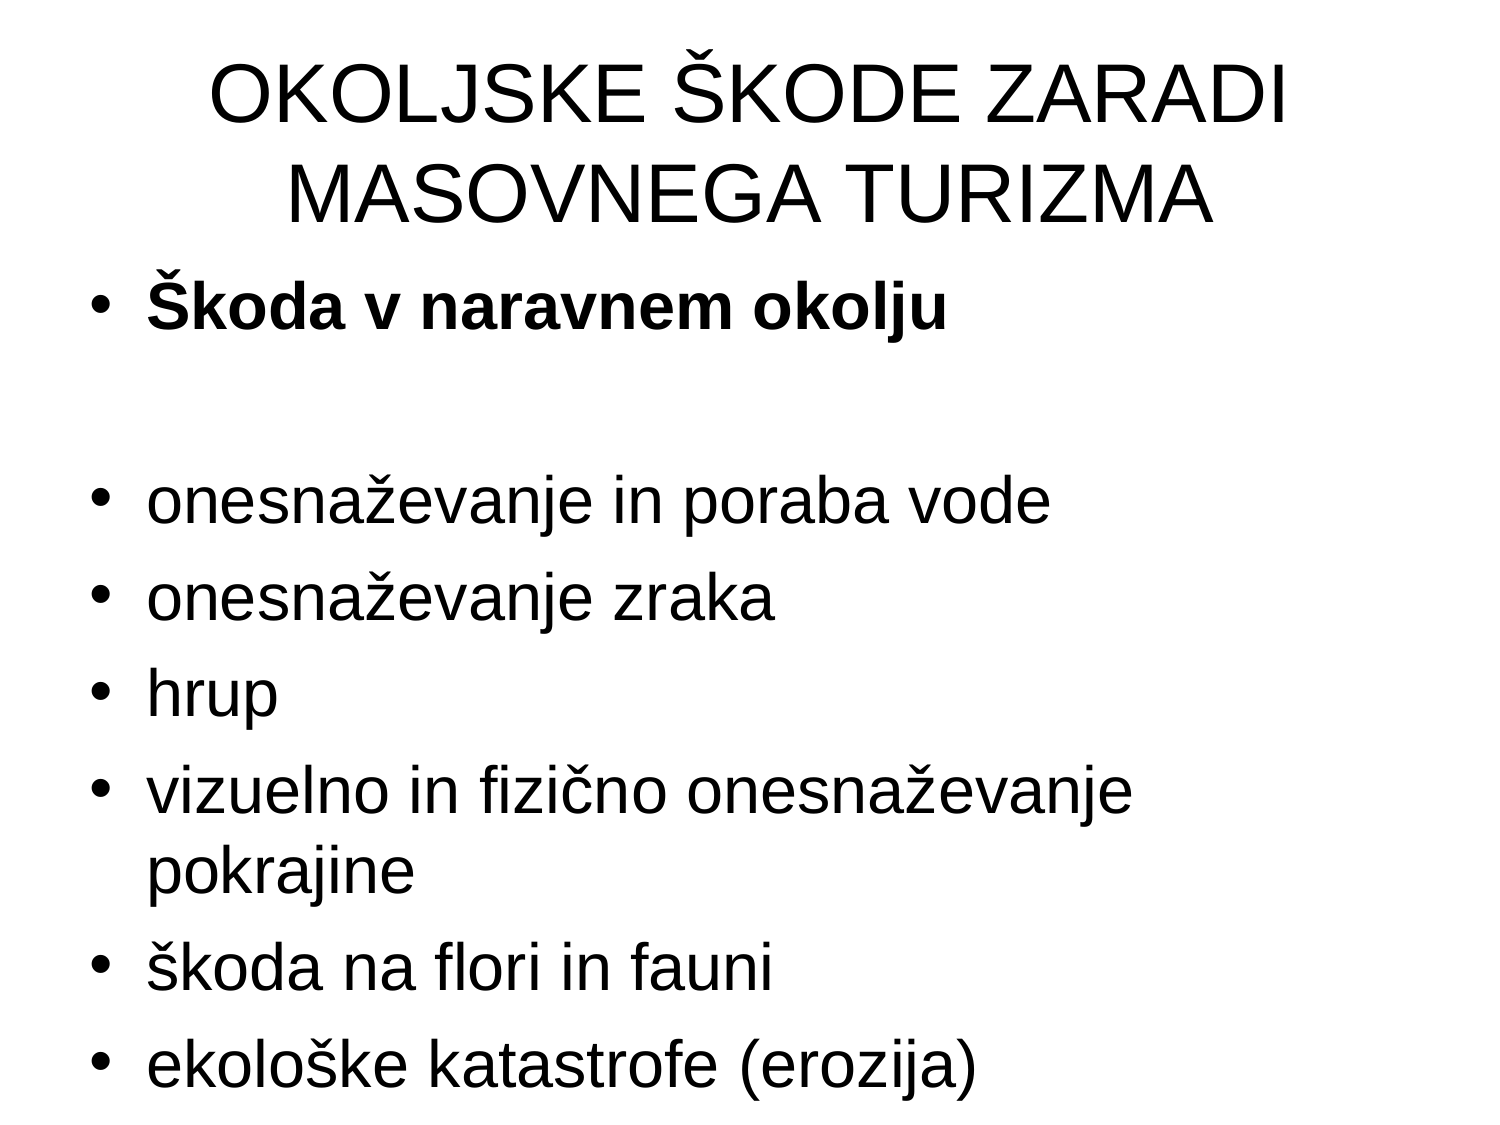

# OKOLJSKE ŠKODE ZARADI MASOVNEGA TURIZMA
Škoda v naravnem okolju
onesnaževanje in poraba vode
onesnaževanje zraka
hrup
vizuelno in fizično onesnaževanje pokrajine
škoda na flori in fauni
ekološke katastrofe (erozija)